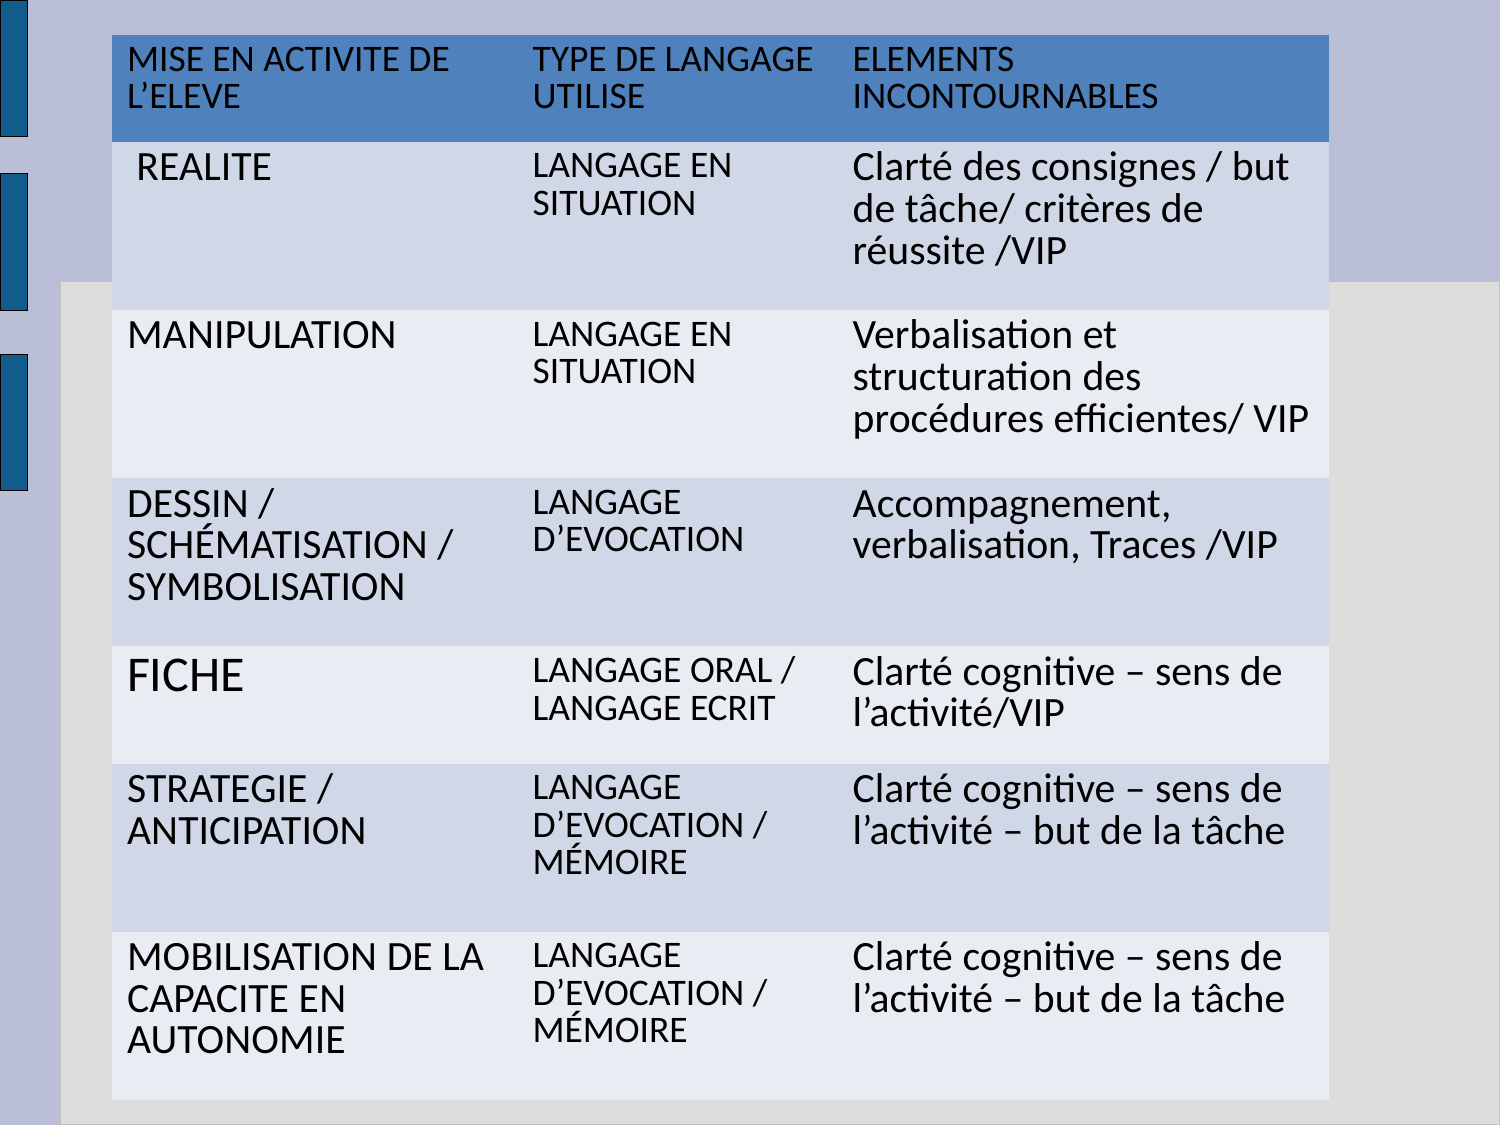

| MISE EN ACTIVITE DE L’ELEVE | TYPE DE LANGAGE UTILISE | ELEMENTS INCONTOURNABLES |
| --- | --- | --- |
| REALITE | LANGAGE EN SITUATION | Clarté des consignes / but de tâche/ critères de réussite /VIP |
| MANIPULATION | LANGAGE EN SITUATION | Verbalisation et structuration des procédures efficientes/ VIP |
| DESSIN / SCHÉMATISATION / SYMBOLISATION | LANGAGE D’EVOCATION | Accompagnement, verbalisation, Traces /VIP |
| FICHE | LANGAGE ORAL / LANGAGE ECRIT | Clarté cognitive – sens de l’activité/VIP |
| STRATEGIE / ANTICIPATION | LANGAGE D’EVOCATION / MÉMOIRE | Clarté cognitive – sens de l’activité – but de la tâche |
| MOBILISATION DE LA CAPACITE EN AUTONOMIE | LANGAGE D’EVOCATION / MÉMOIRE | Clarté cognitive – sens de l’activité – but de la tâche |